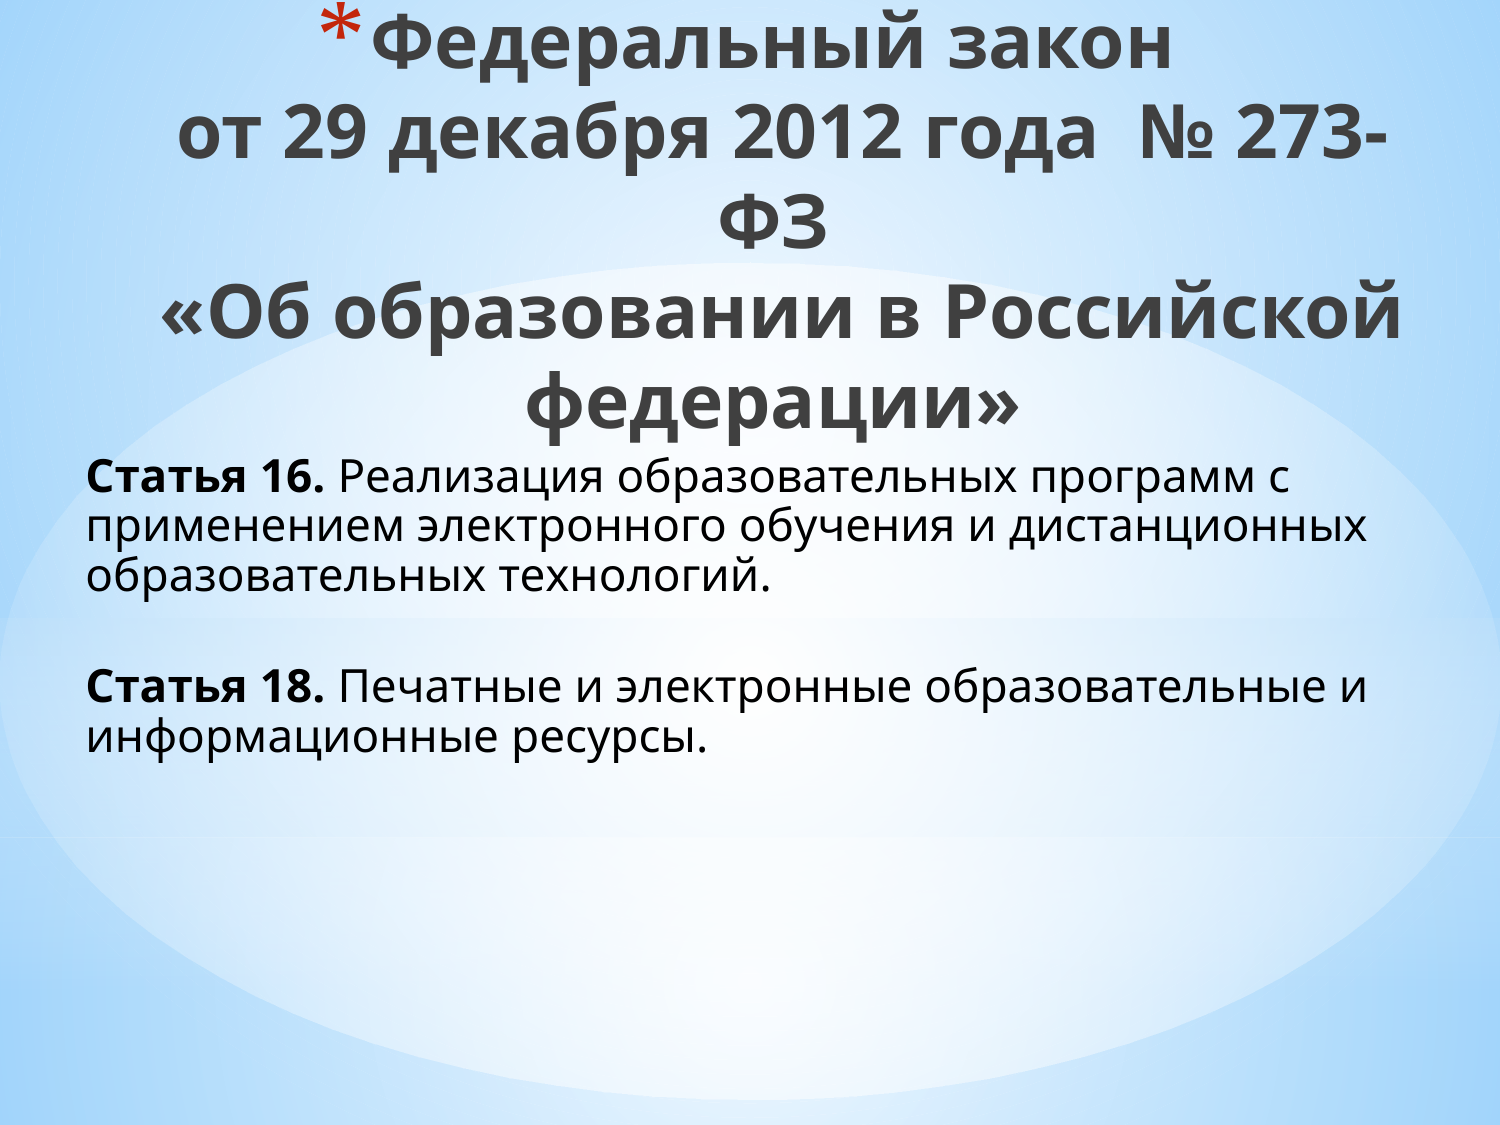

# Федеральный закон от 29 декабря 2012 года № 273-ФЗ «Об образовании в Российской федерации»
Статья 16. Реализация образовательных программ с применением электронного обучения и дистанционных образовательных технологий.
Статья 18. Печатные и электронные образовательные и информационные ресурсы.